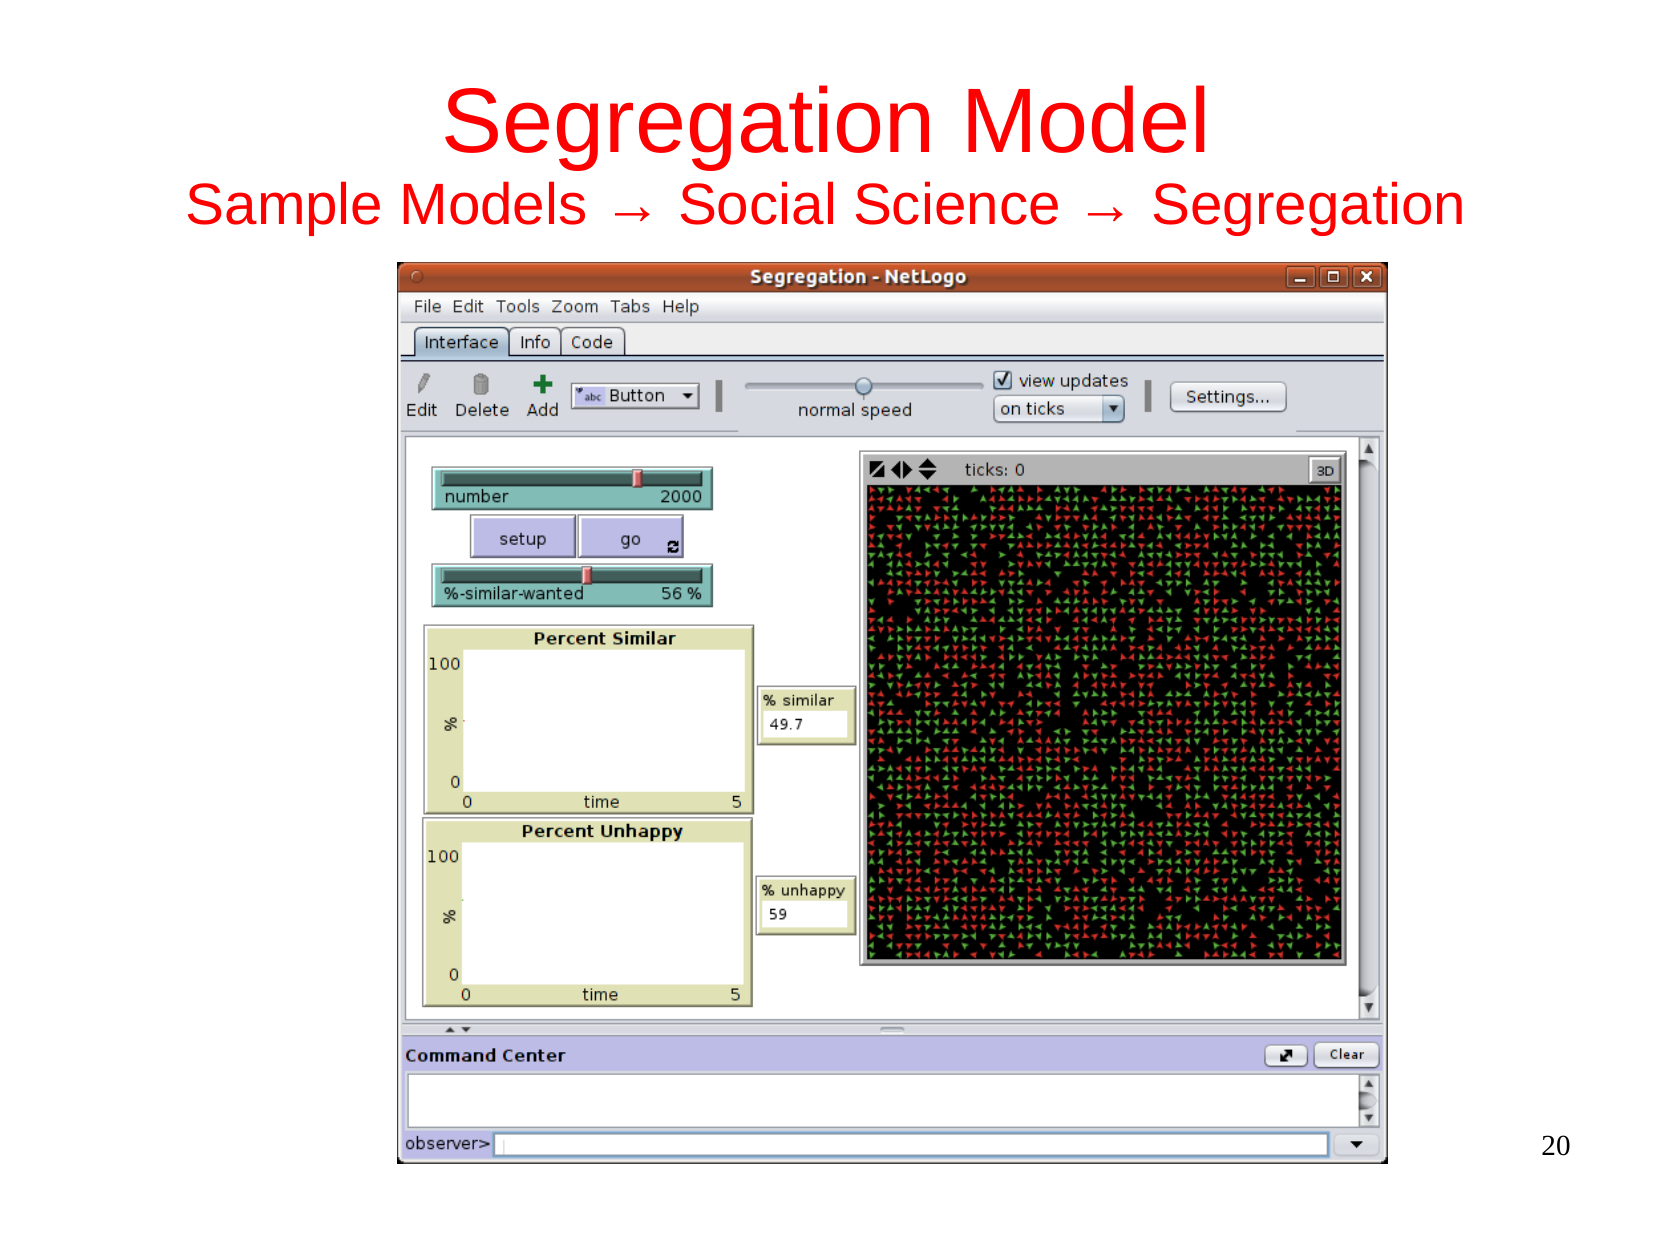

# Segregation Model Sample Models → Social Science → Segregation
Complex Systems
20